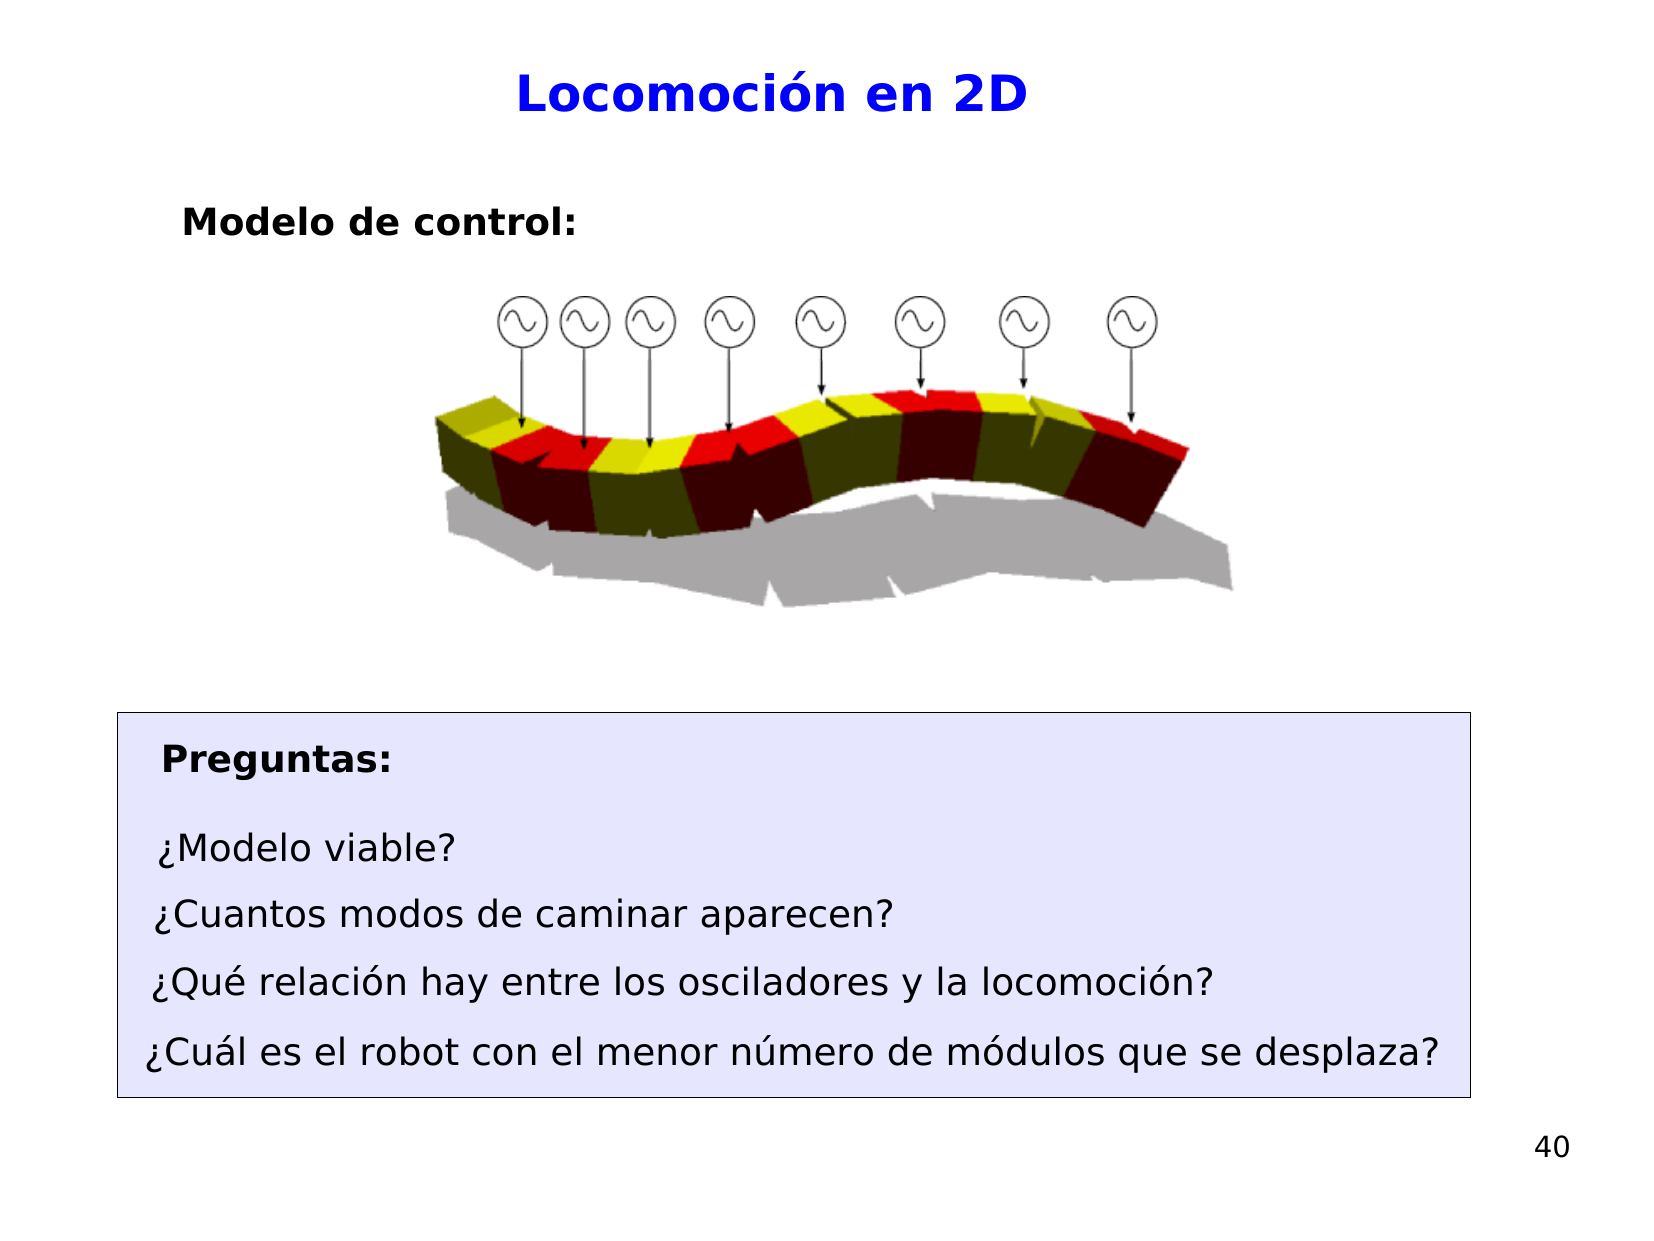

Locomoción en 2D
Modelo de control:
Preguntas:
 ¿Modelo viable?
¿Cuantos modos de caminar aparecen?
¿Qué relación hay entre los osciladores y la locomoción?
¿Cuál es el robot con el menor número de módulos que se desplaza?
40